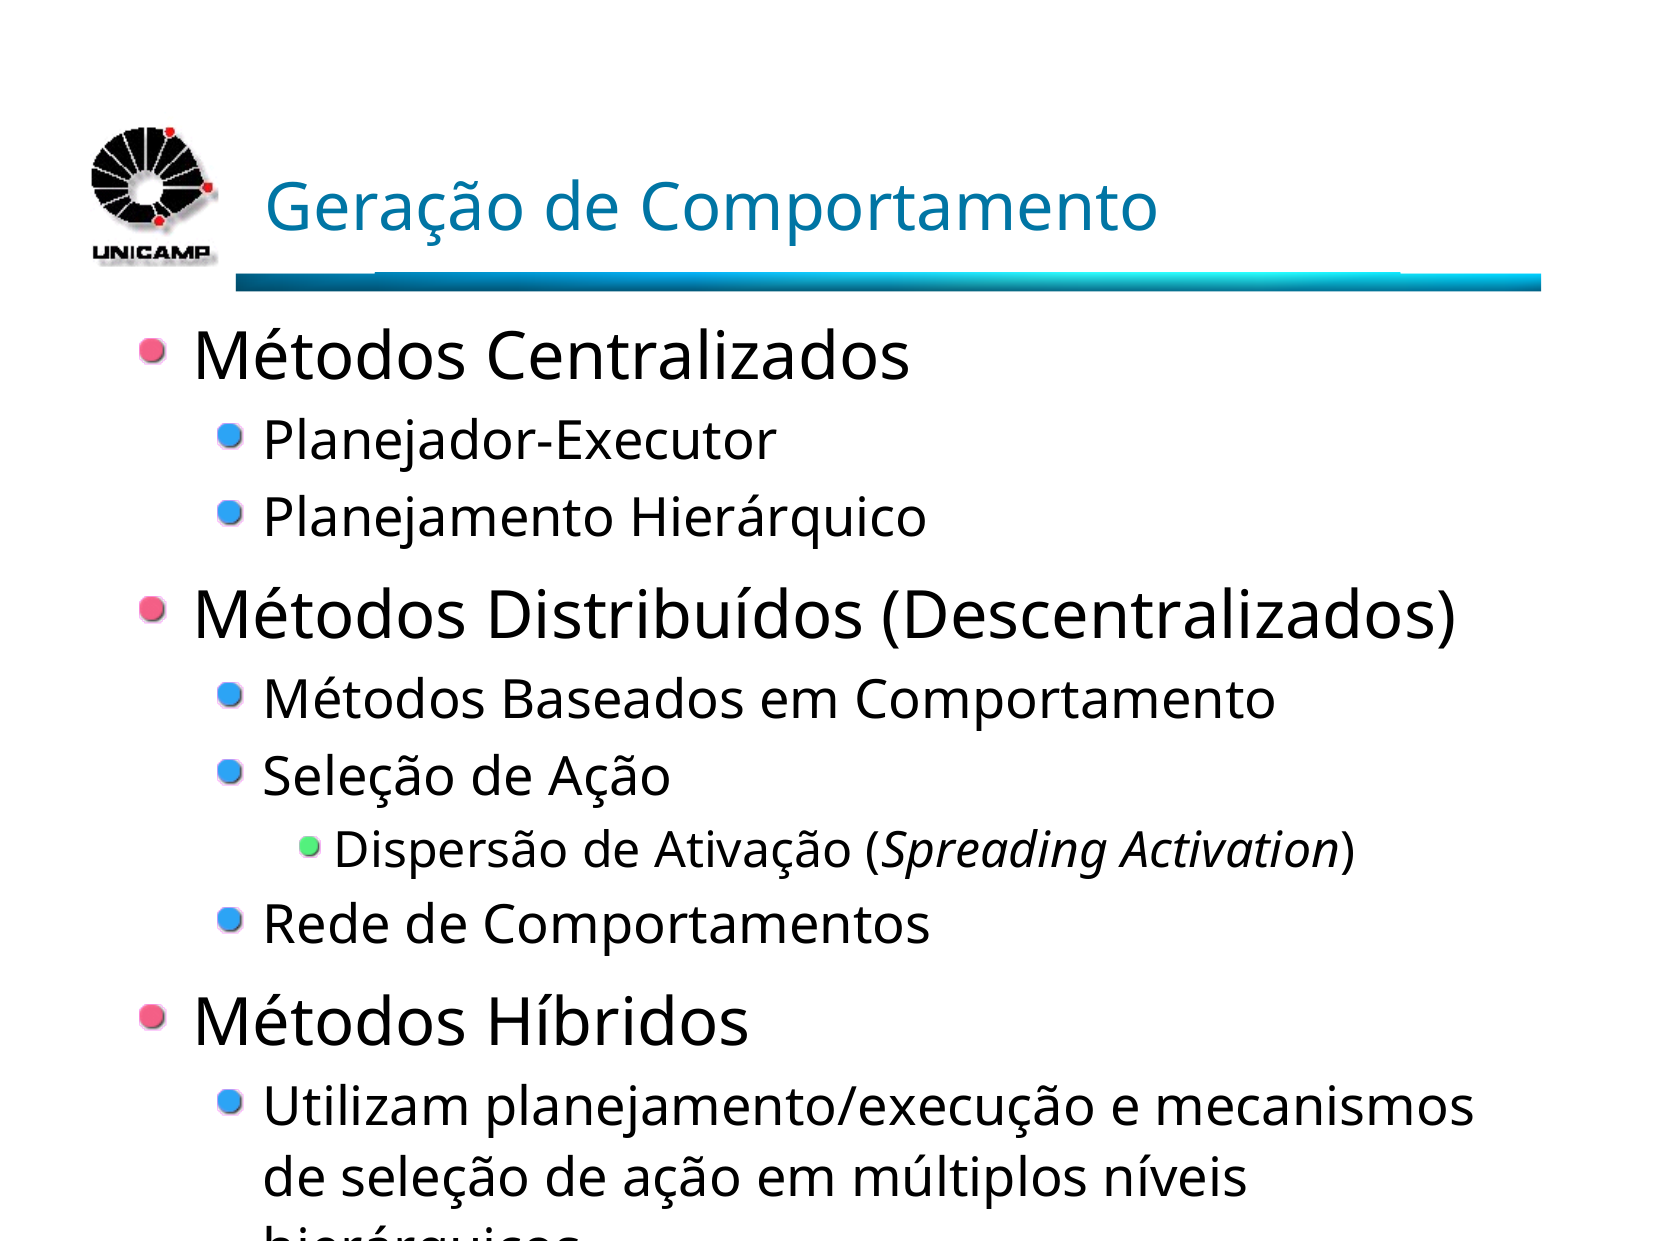

# Geração de Comportamento
Métodos Centralizados
Planejador-Executor
Planejamento Hierárquico
Métodos Distribuídos (Descentralizados)
Métodos Baseados em Comportamento
Seleção de Ação
Dispersão de Ativação (Spreading Activation)
Rede de Comportamentos
Métodos Híbridos
Utilizam planejamento/execução e mecanismos de seleção de ação em múltiplos níveis hierárquicos